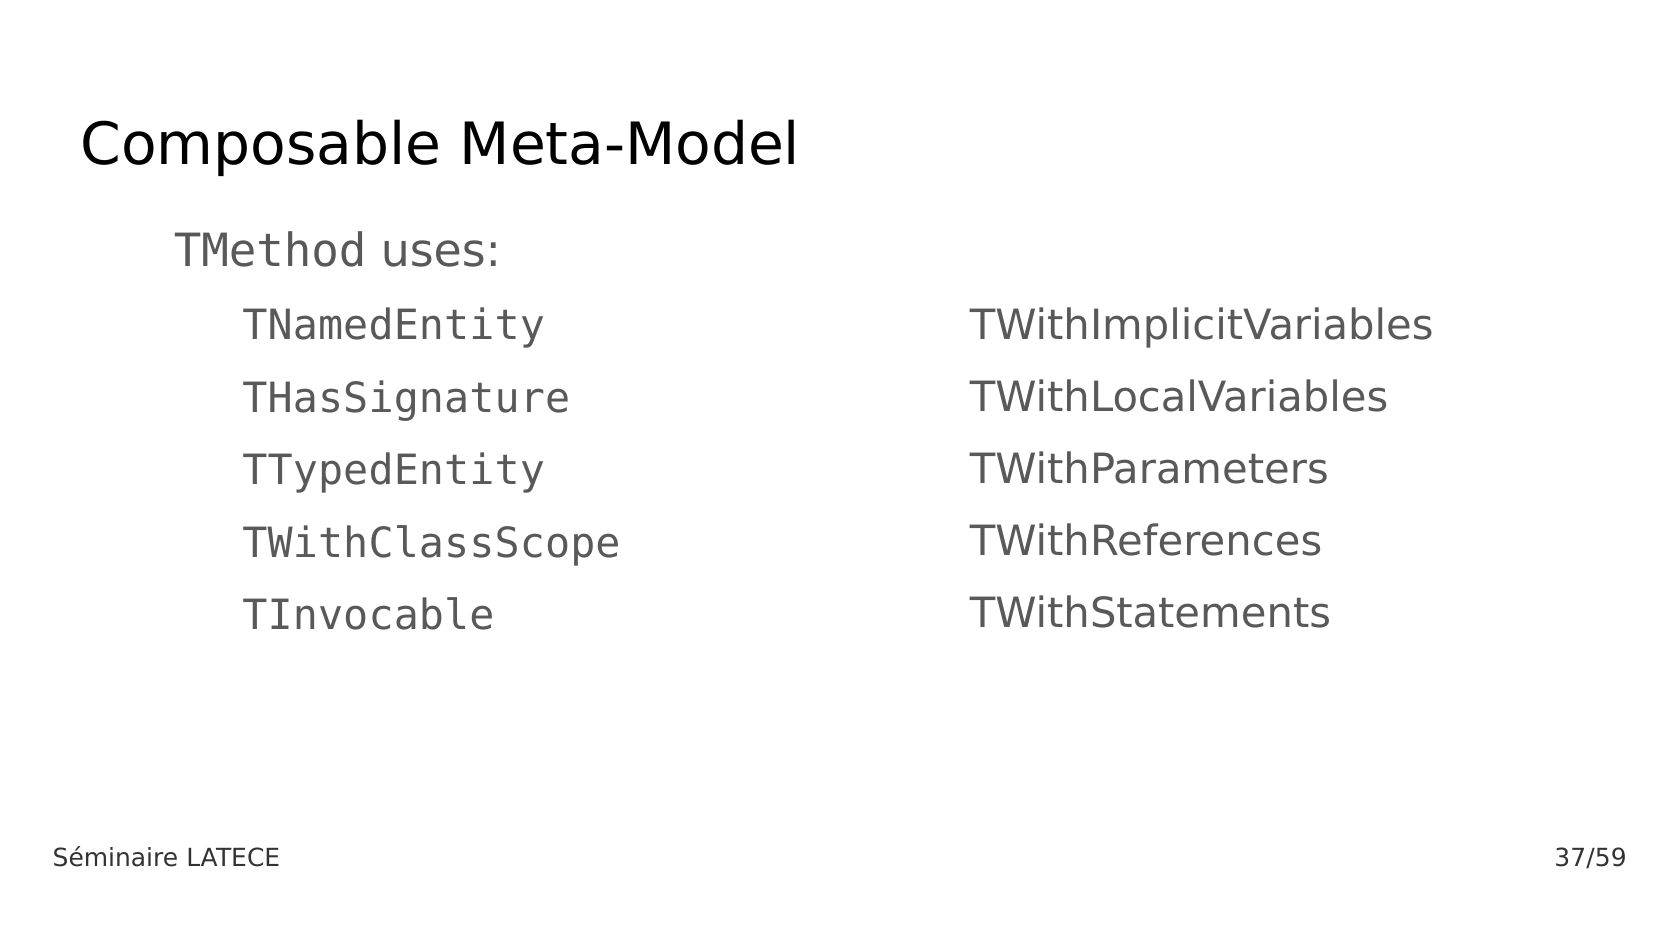

# Composable Meta-Model
TMethod uses:
TNamedEntity
THasSignature
TTypedEntity
TWithClassScope
TInvocable
TWithImplicitVariables
TWithLocalVariables
TWithParameters
TWithReferences
TWithStatements